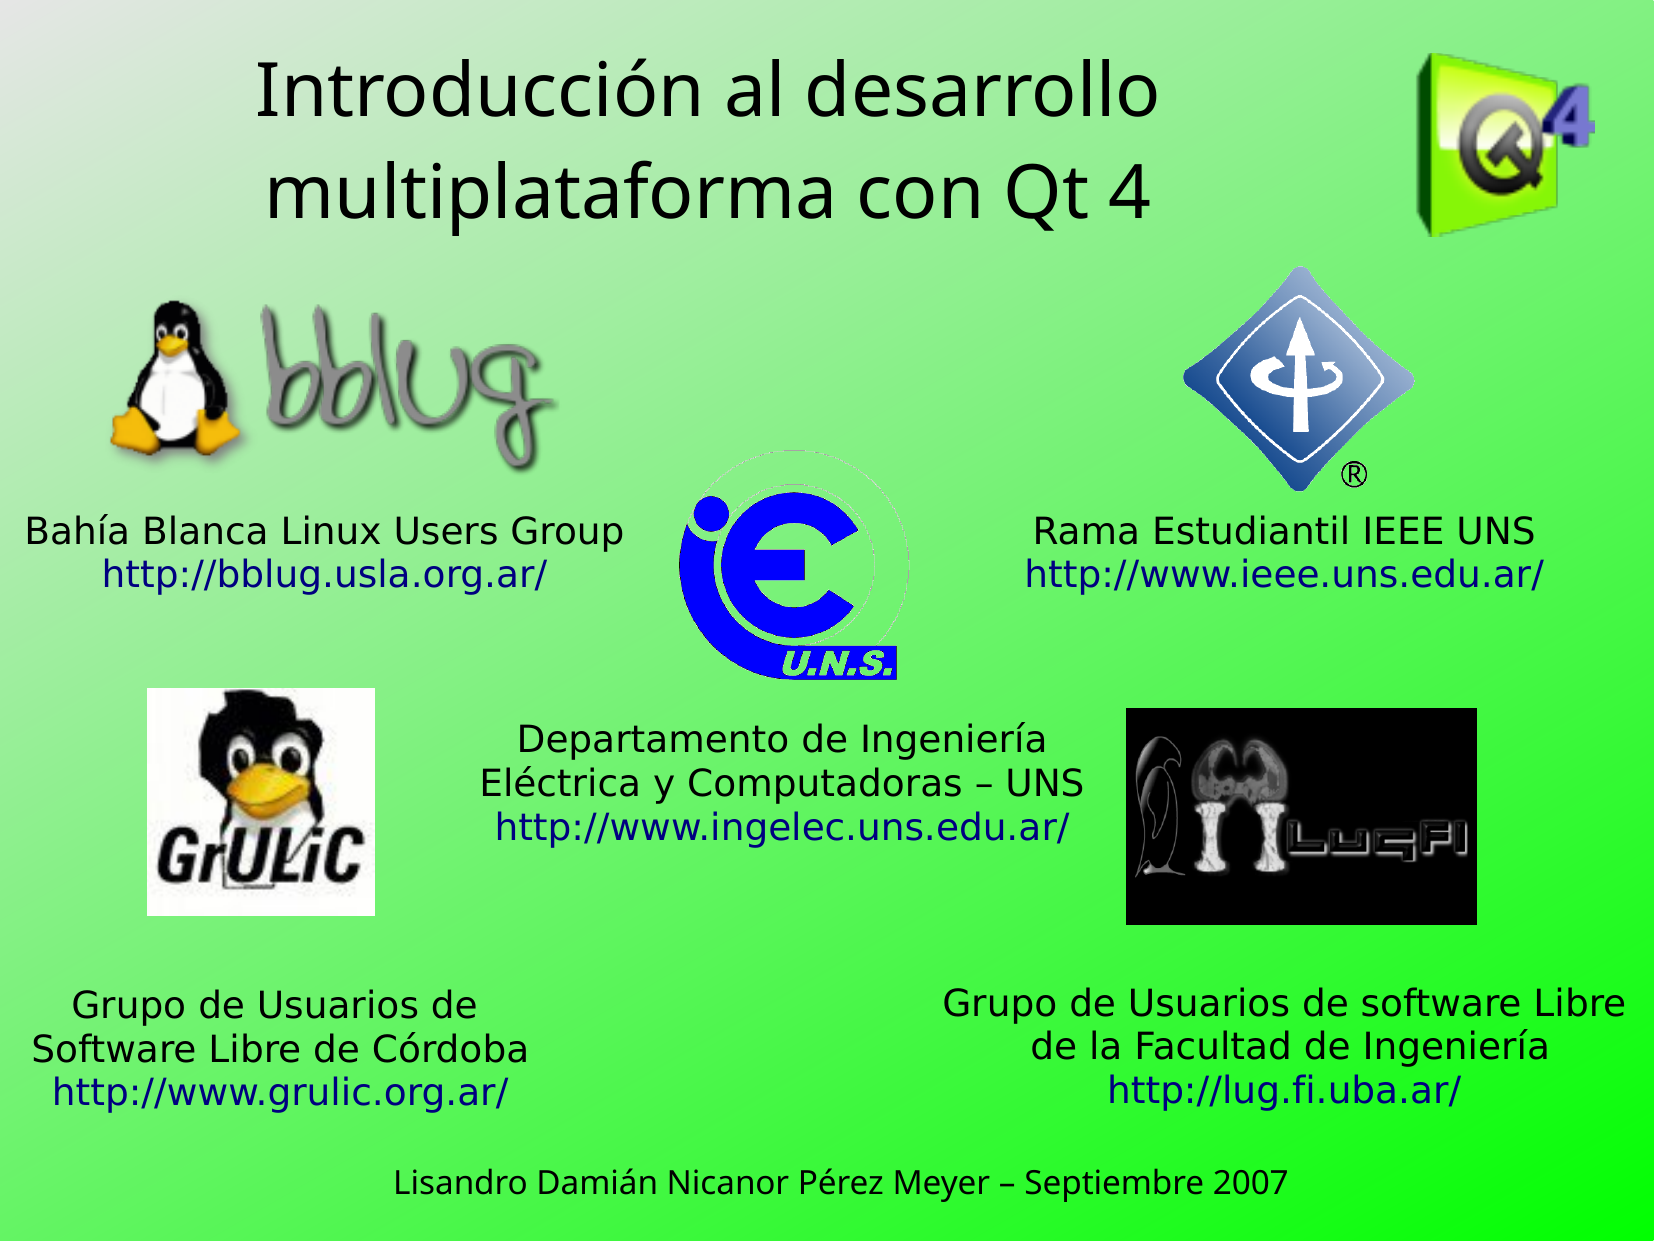

# Introducción al desarrollo multiplataforma con Qt 4
Bahía Blanca Linux Users Group
http://bblug.usla.org.ar/
Rama Estudiantil IEEE UNS
http://www.ieee.uns.edu.ar/
Departamento de Ingeniería Eléctrica y Computadoras – UNS
http://www.ingelec.uns.edu.ar/
Grupo de Usuarios de software Libre
 de la Facultad de Ingeniería
http://lug.fi.uba.ar/
Grupo de Usuarios de
Software Libre de Córdoba
http://www.grulic.org.ar/
Lisandro Damián Nicanor Pérez Meyer – Septiembre 2007